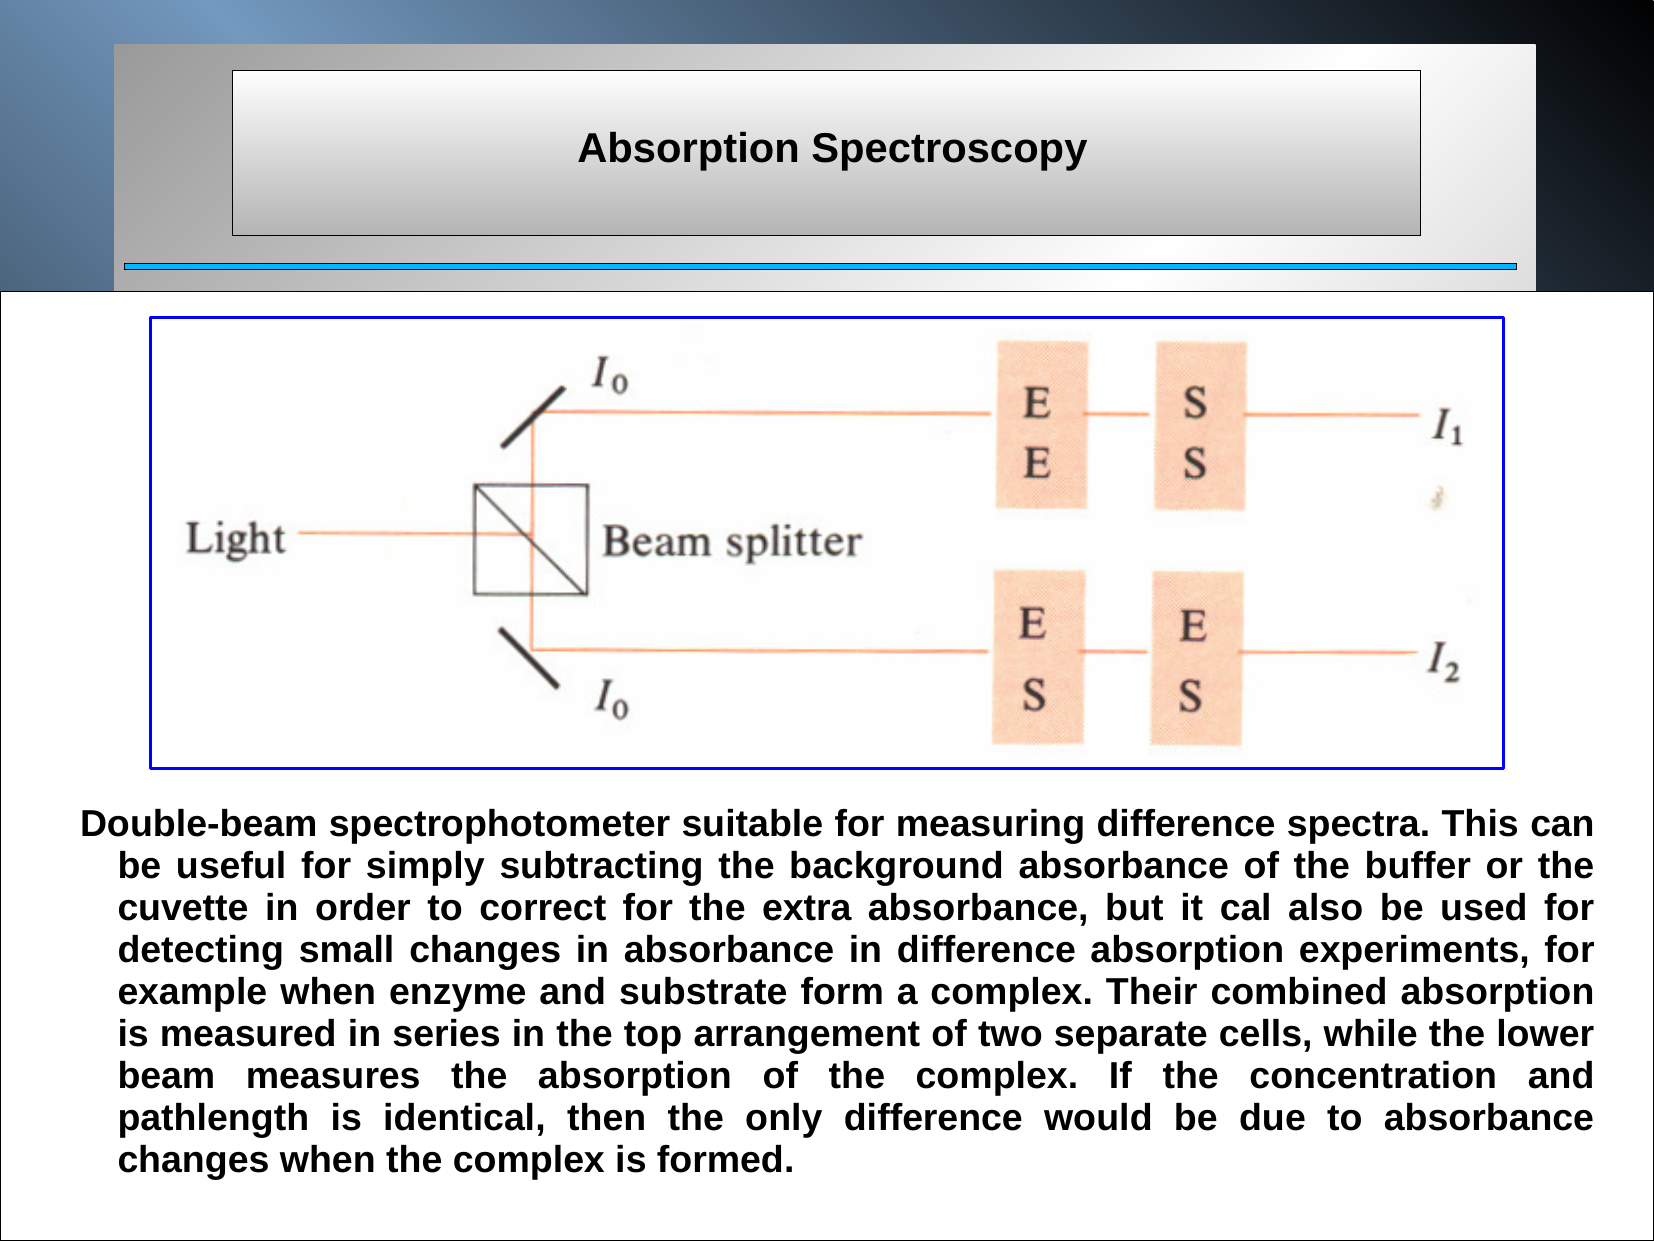

Absorption Spectroscopy
Double-beam spectrophotometer suitable for measuring difference spectra. This can be useful for simply subtracting the background absorbance of the buffer or the cuvette in order to correct for the extra absorbance, but it cal also be used for detecting small changes in absorbance in difference absorption experiments, for example when enzyme and substrate form a complex. Their combined absorption is measured in series in the top arrangement of two separate cells, while the lower beam measures the absorption of the complex. If the concentration and pathlength is identical, then the only difference would be due to absorbance changes when the complex is formed.